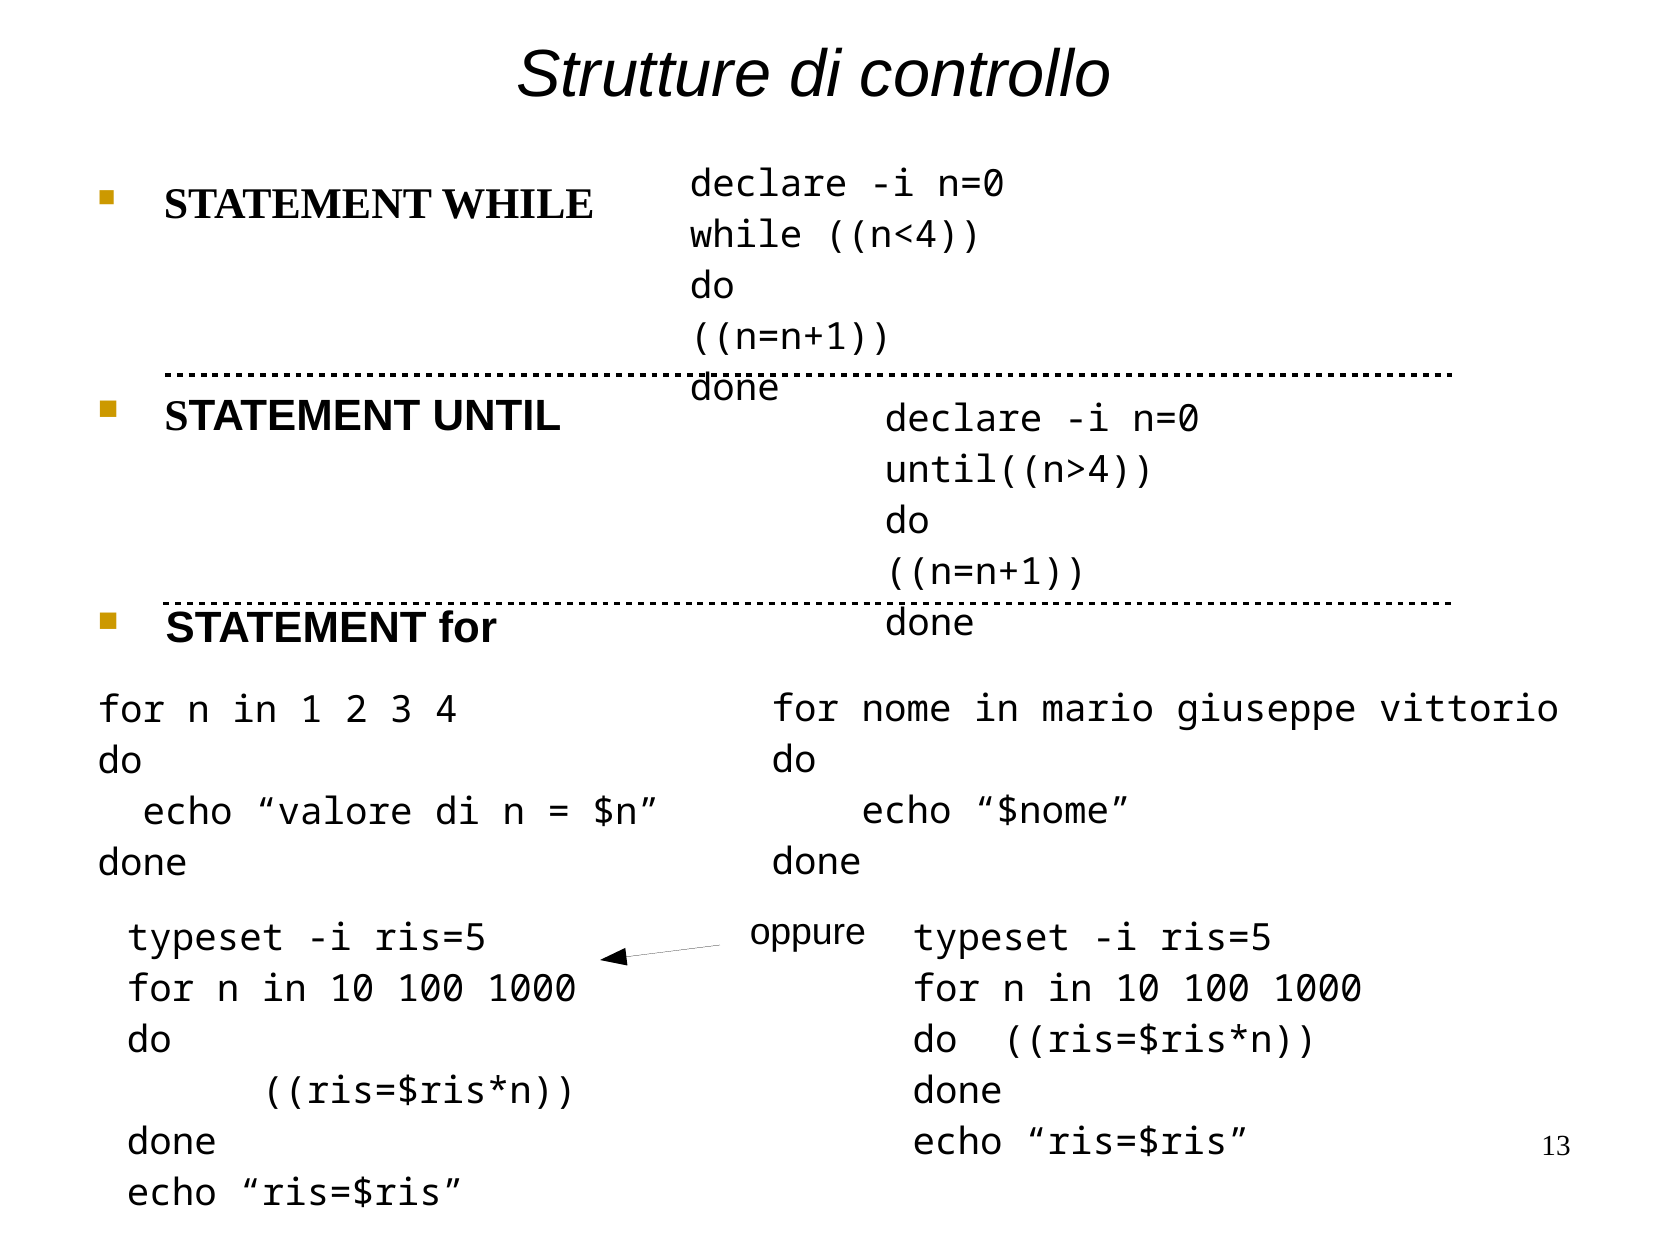

# Strutture di controllo
declare -i n=0
while ((n<4))
do
((n=n+1))
done
 STATEMENT WHILE
 STATEMENT UNTIL
 STATEMENT for
declare -i n=0
until((n>4))
do
((n=n+1))
done
for nome in mario giuseppe vittorio
do
 echo “$nome”
done
for n in 1 2 3 4
do
 echo “valore di n = $n”
done
typeset -i ris=5
for n in 10 100 1000
do
 ((ris=$ris*n))
done
echo “ris=$ris”
oppure
typeset -i ris=5
for n in 10 100 1000
do ((ris=$ris*n))
done
echo “ris=$ris”
13